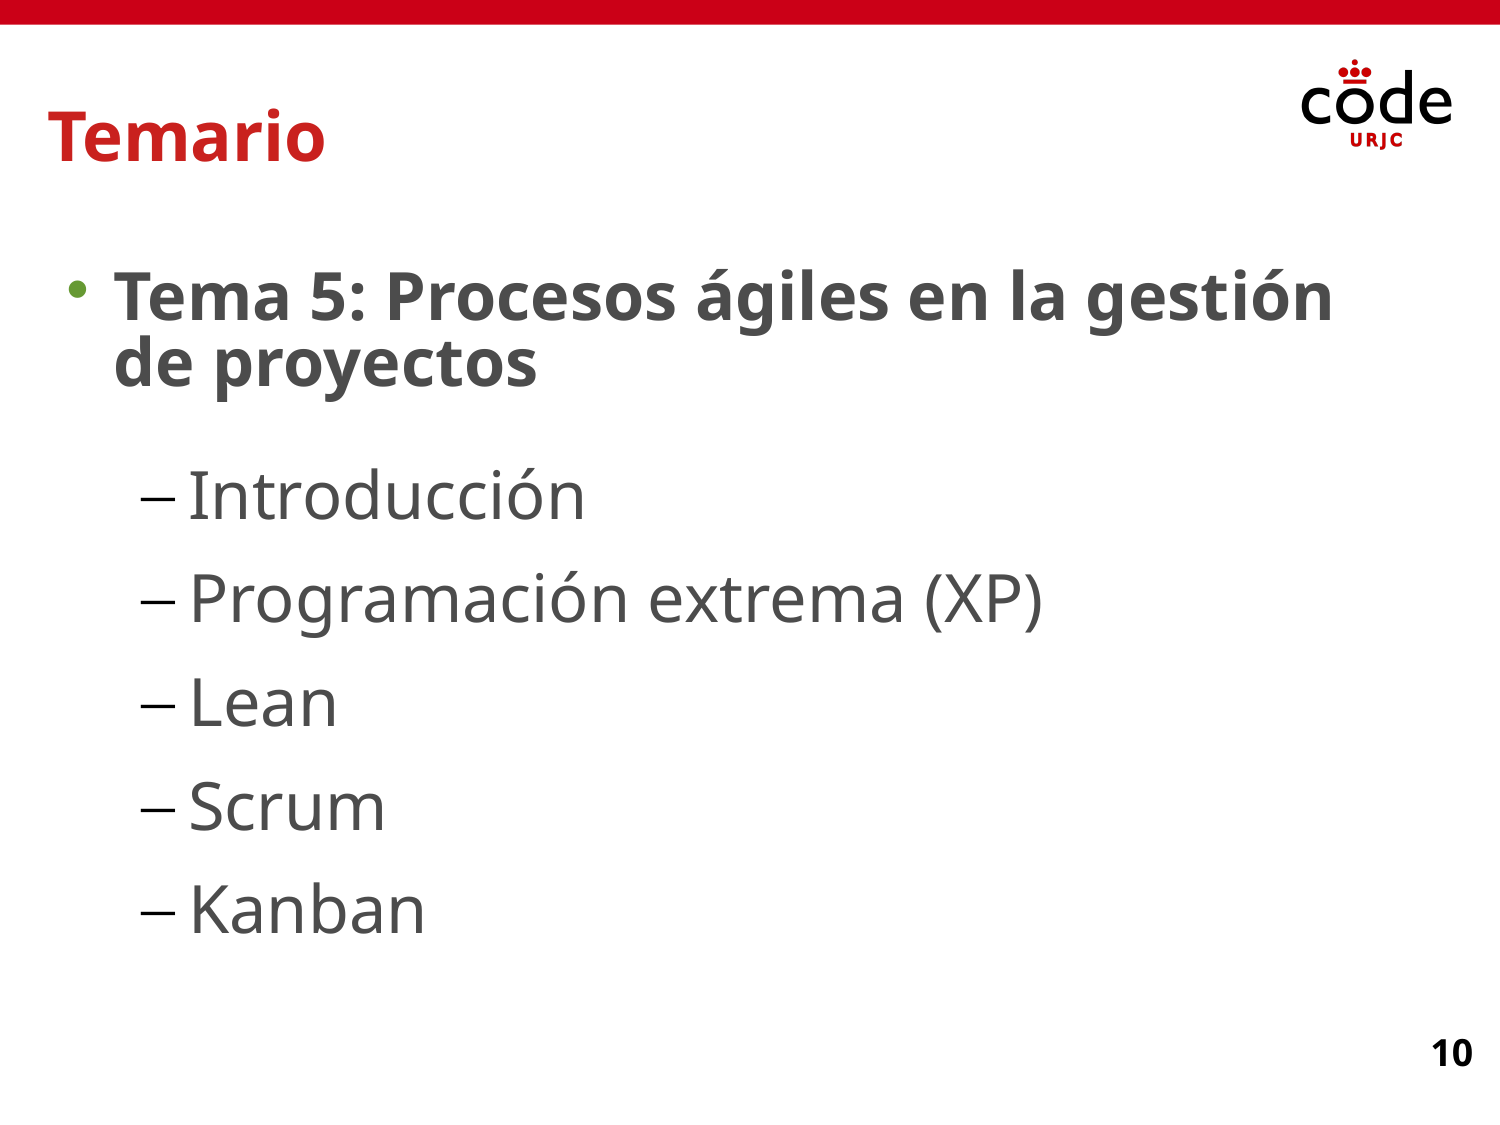

# Temario
Tema 5: Procesos ágiles en la gestión de proyectos
Introducción
Programación extrema (XP)
Lean
Scrum
Kanban
10